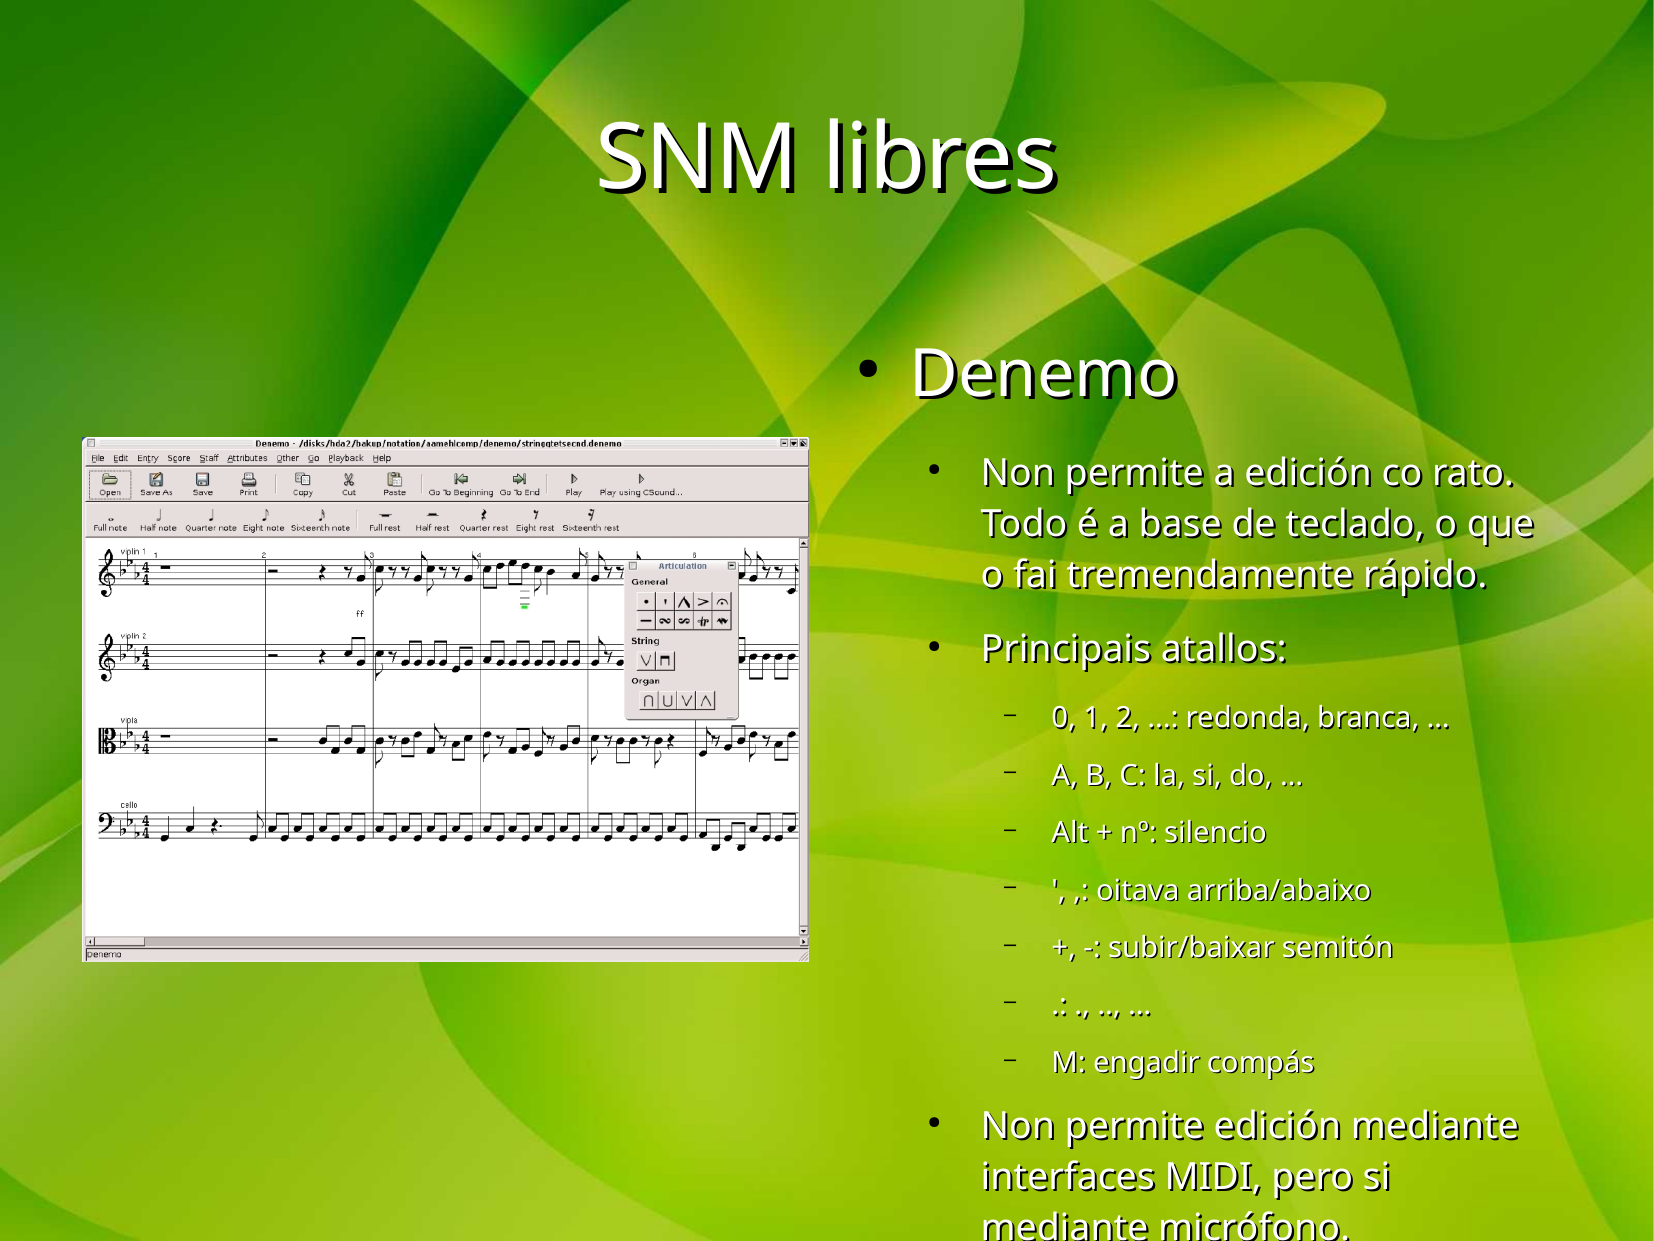

# SNM libres
Denemo
Non permite a edición co rato. Todo é a base de teclado, o que o fai tremendamente rápido.
Principais atallos:
0, 1, 2, ...: redonda, branca, …
A, B, C: la, si, do, …
Alt + nº: silencio
', ,: oitava arriba/abaixo
+, -: subir/baixar semitón
.: ., .., ...
M: engadir compás
Non permite edición mediante interfaces MIDI, pero si mediante micrófono.